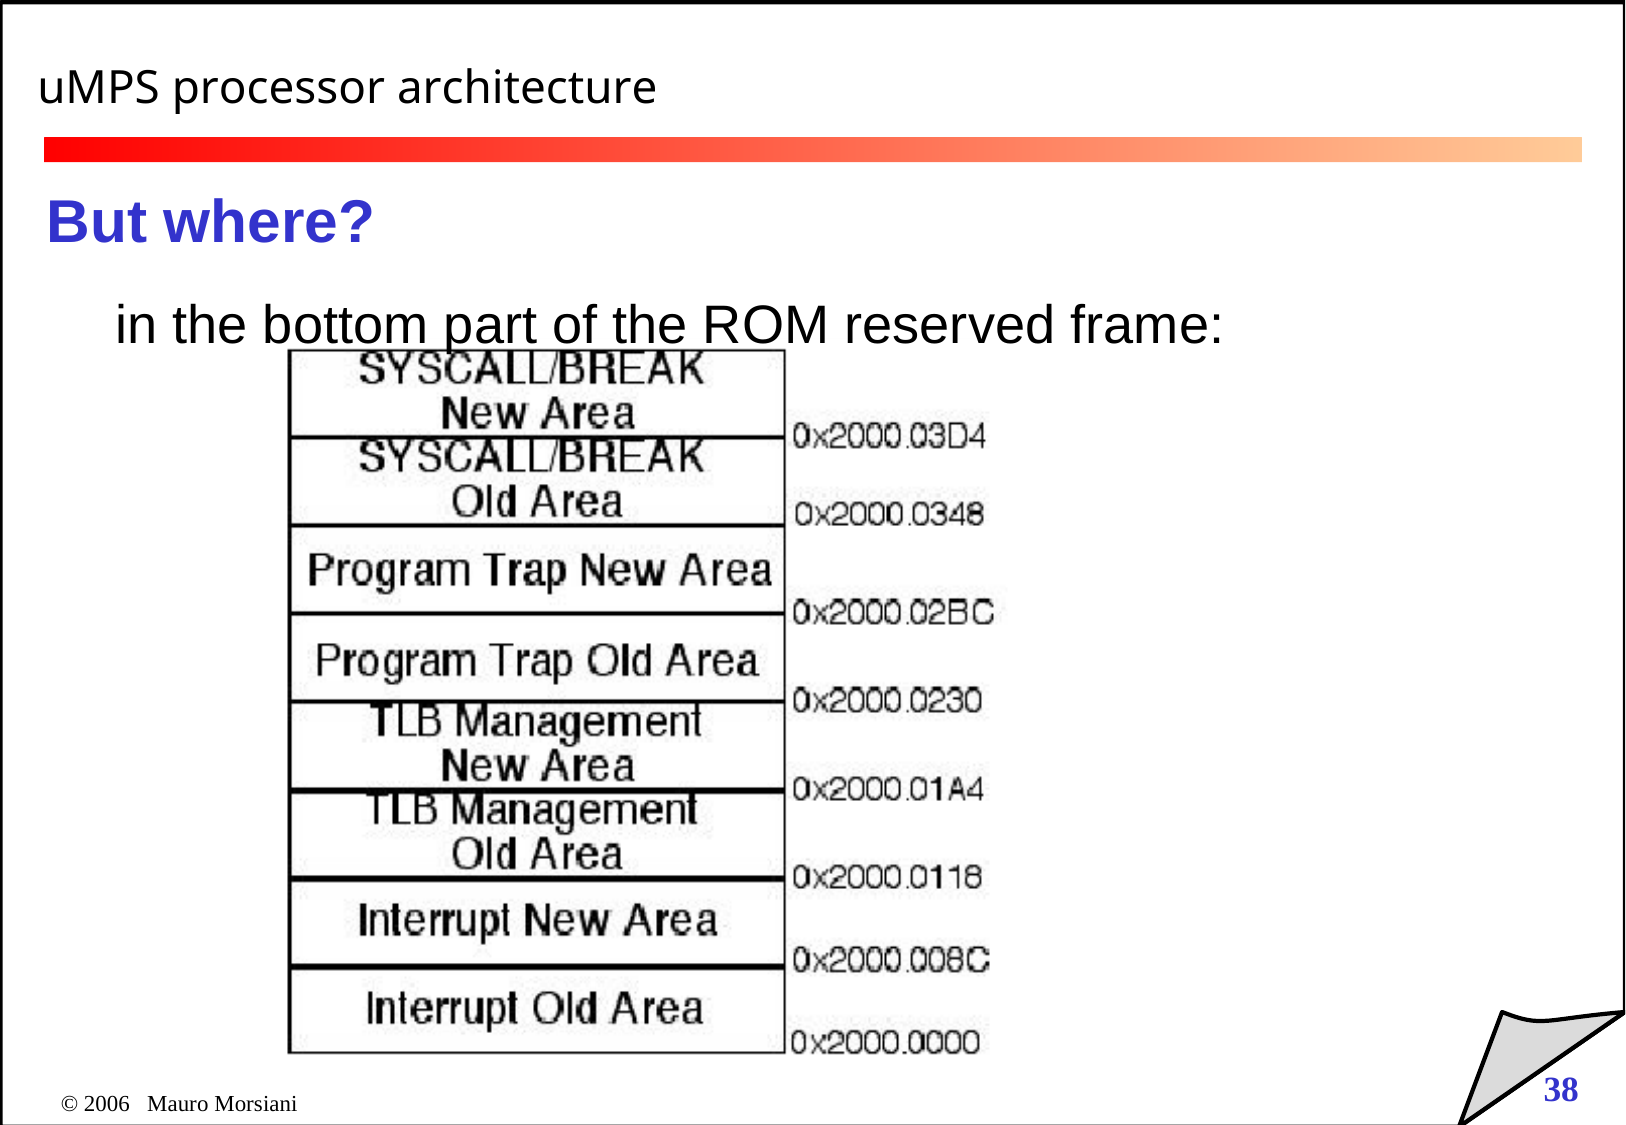

# uMPS processor architecture
But where?
in the bottom part of the ROM reserved frame: